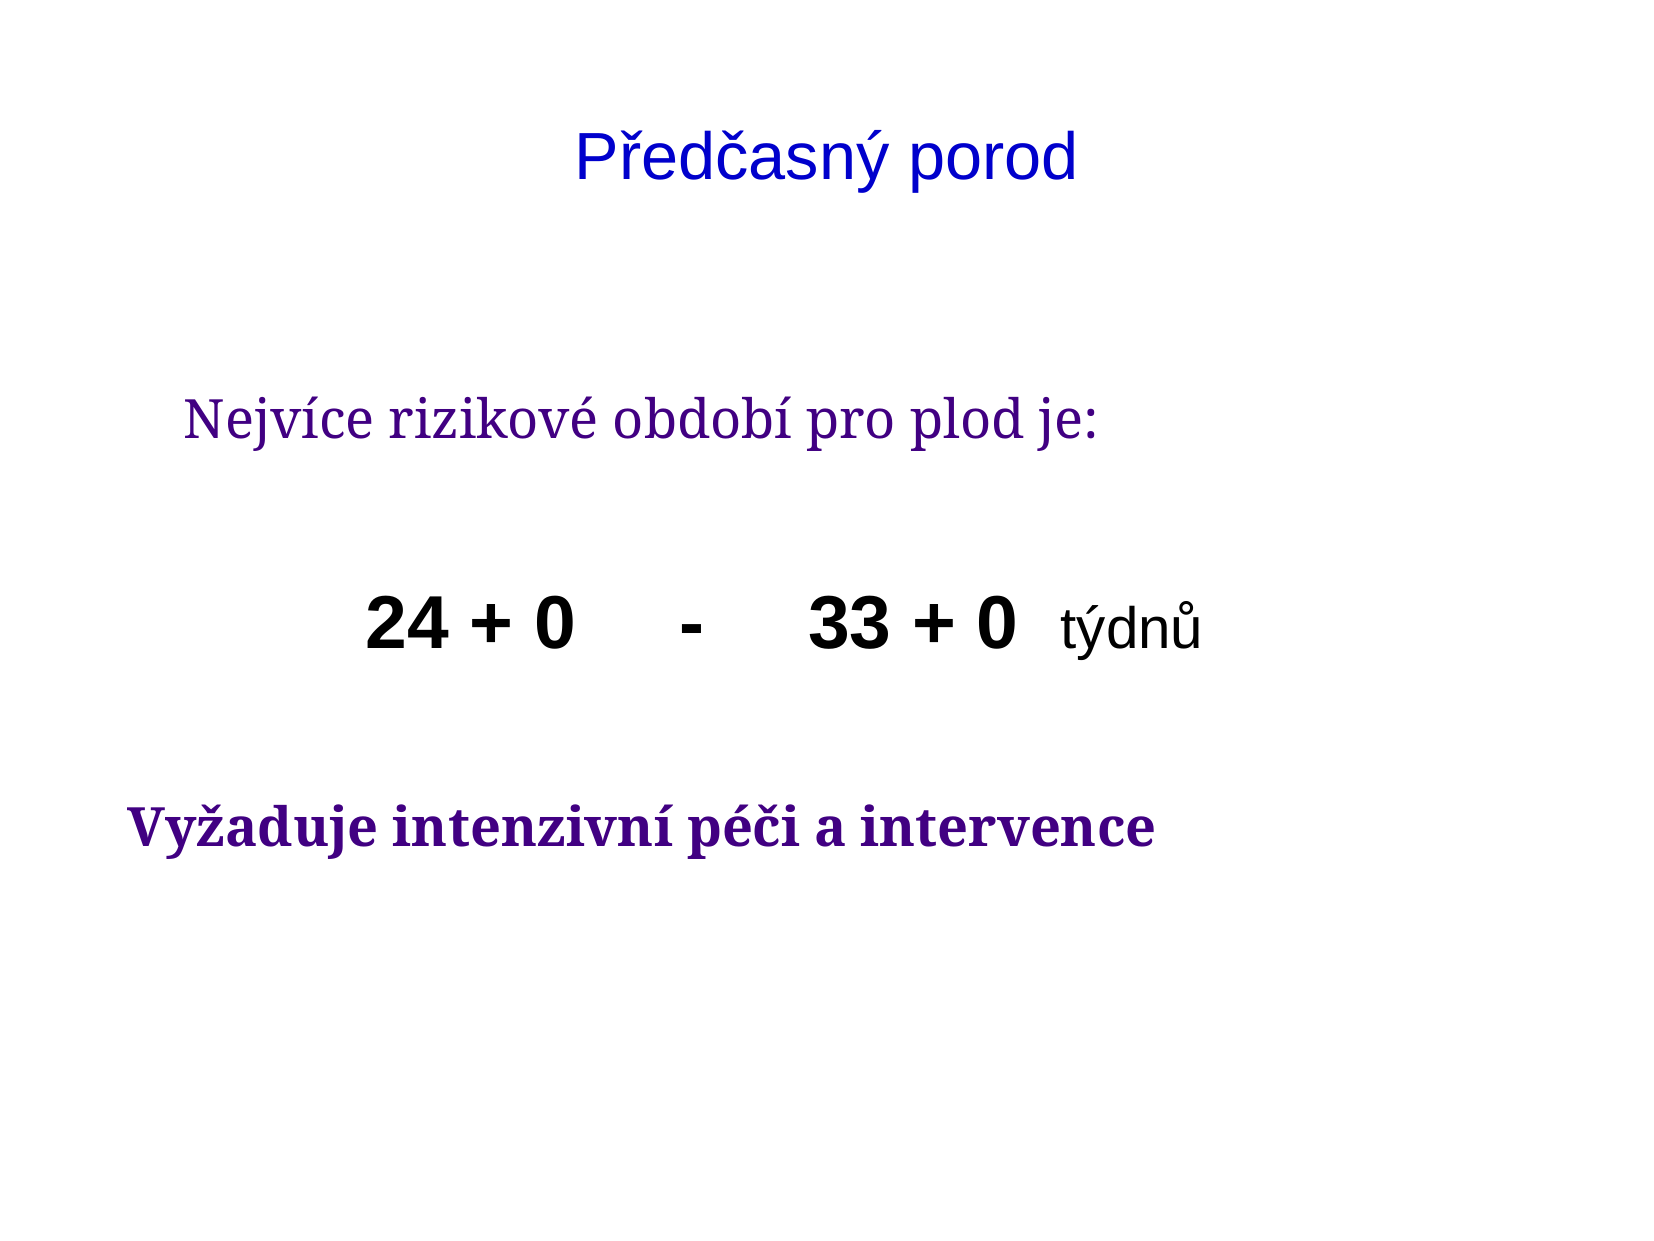

# Předčasný porod
 Nejvíce rizikové období pro plod je:
 24 + 0 - 33 + 0 týdnů
Vyžaduje intenzivní péči a intervence